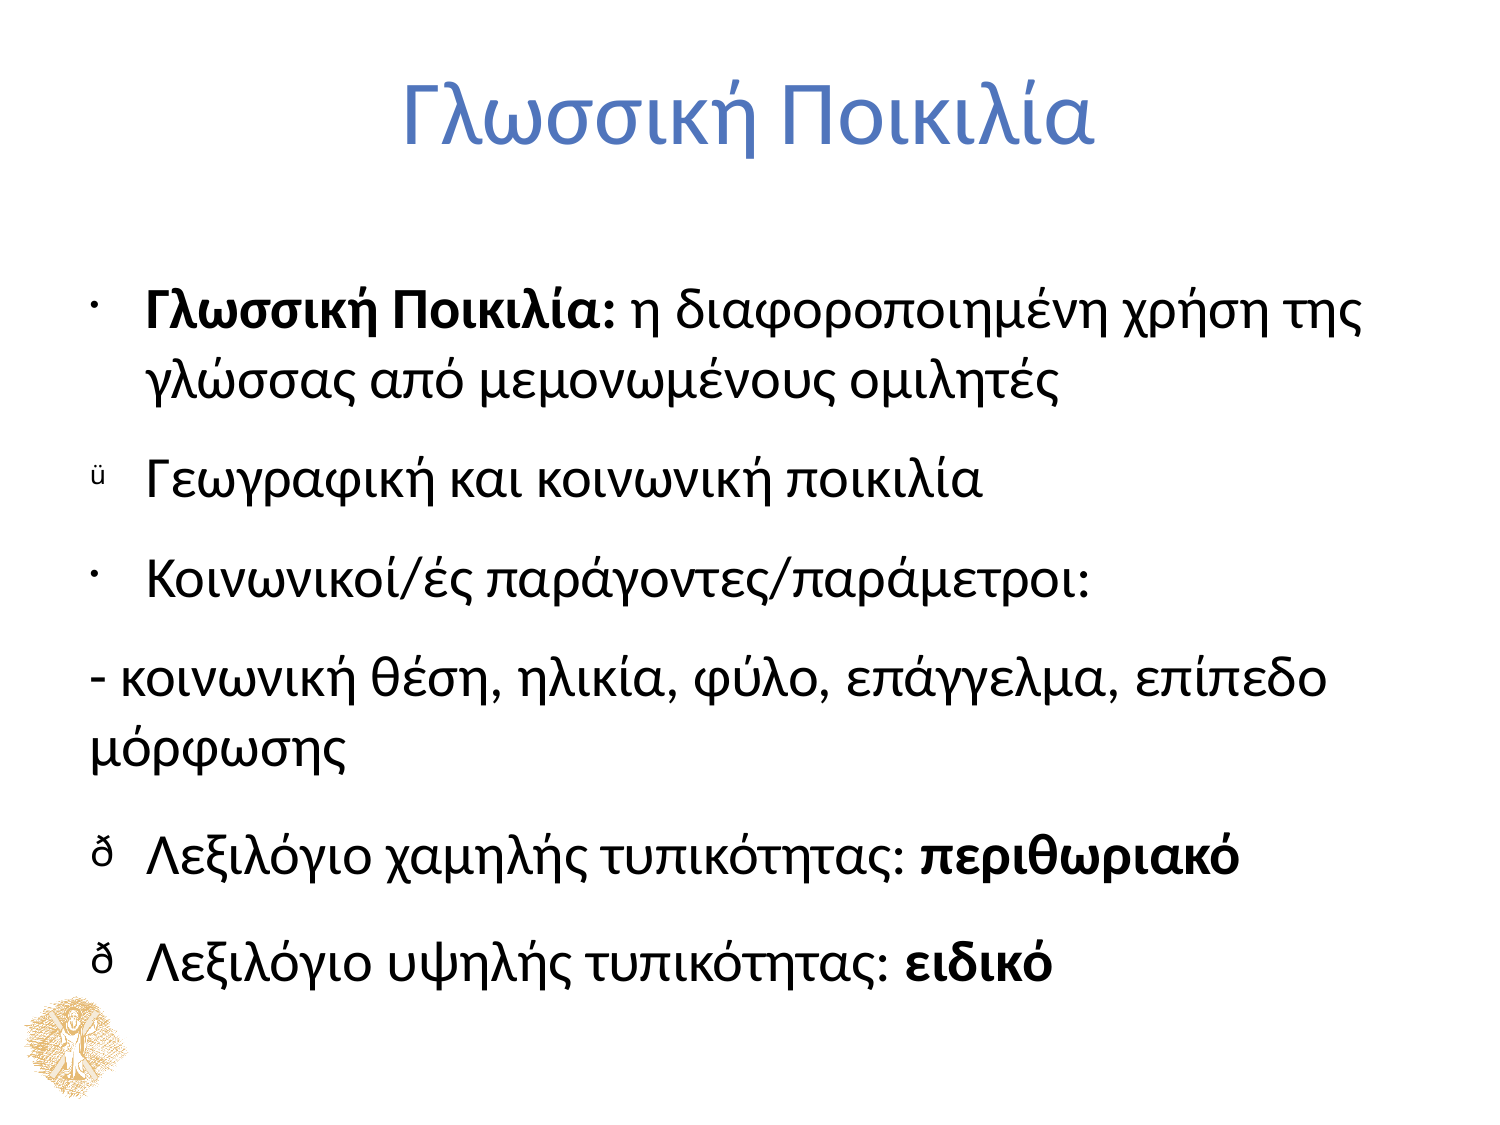

# Γλωσσική Ποικιλία
Γλωσσική Ποικιλία: η διαφοροποιημένη χρήση της γλώσσας από μεμονωμένους ομιλητές
Γεωγραφική και κοινωνική ποικιλία
Κοινωνικοί/ές παράγοντες/παράμετροι:
- κοινωνική θέση, ηλικία, φύλο, επάγγελμα, επίπεδο μόρφωσης
Λεξιλόγιο χαμηλής τυπικότητας: περιθωριακό
Λεξιλόγιο υψηλής τυπικότητας: ειδικό